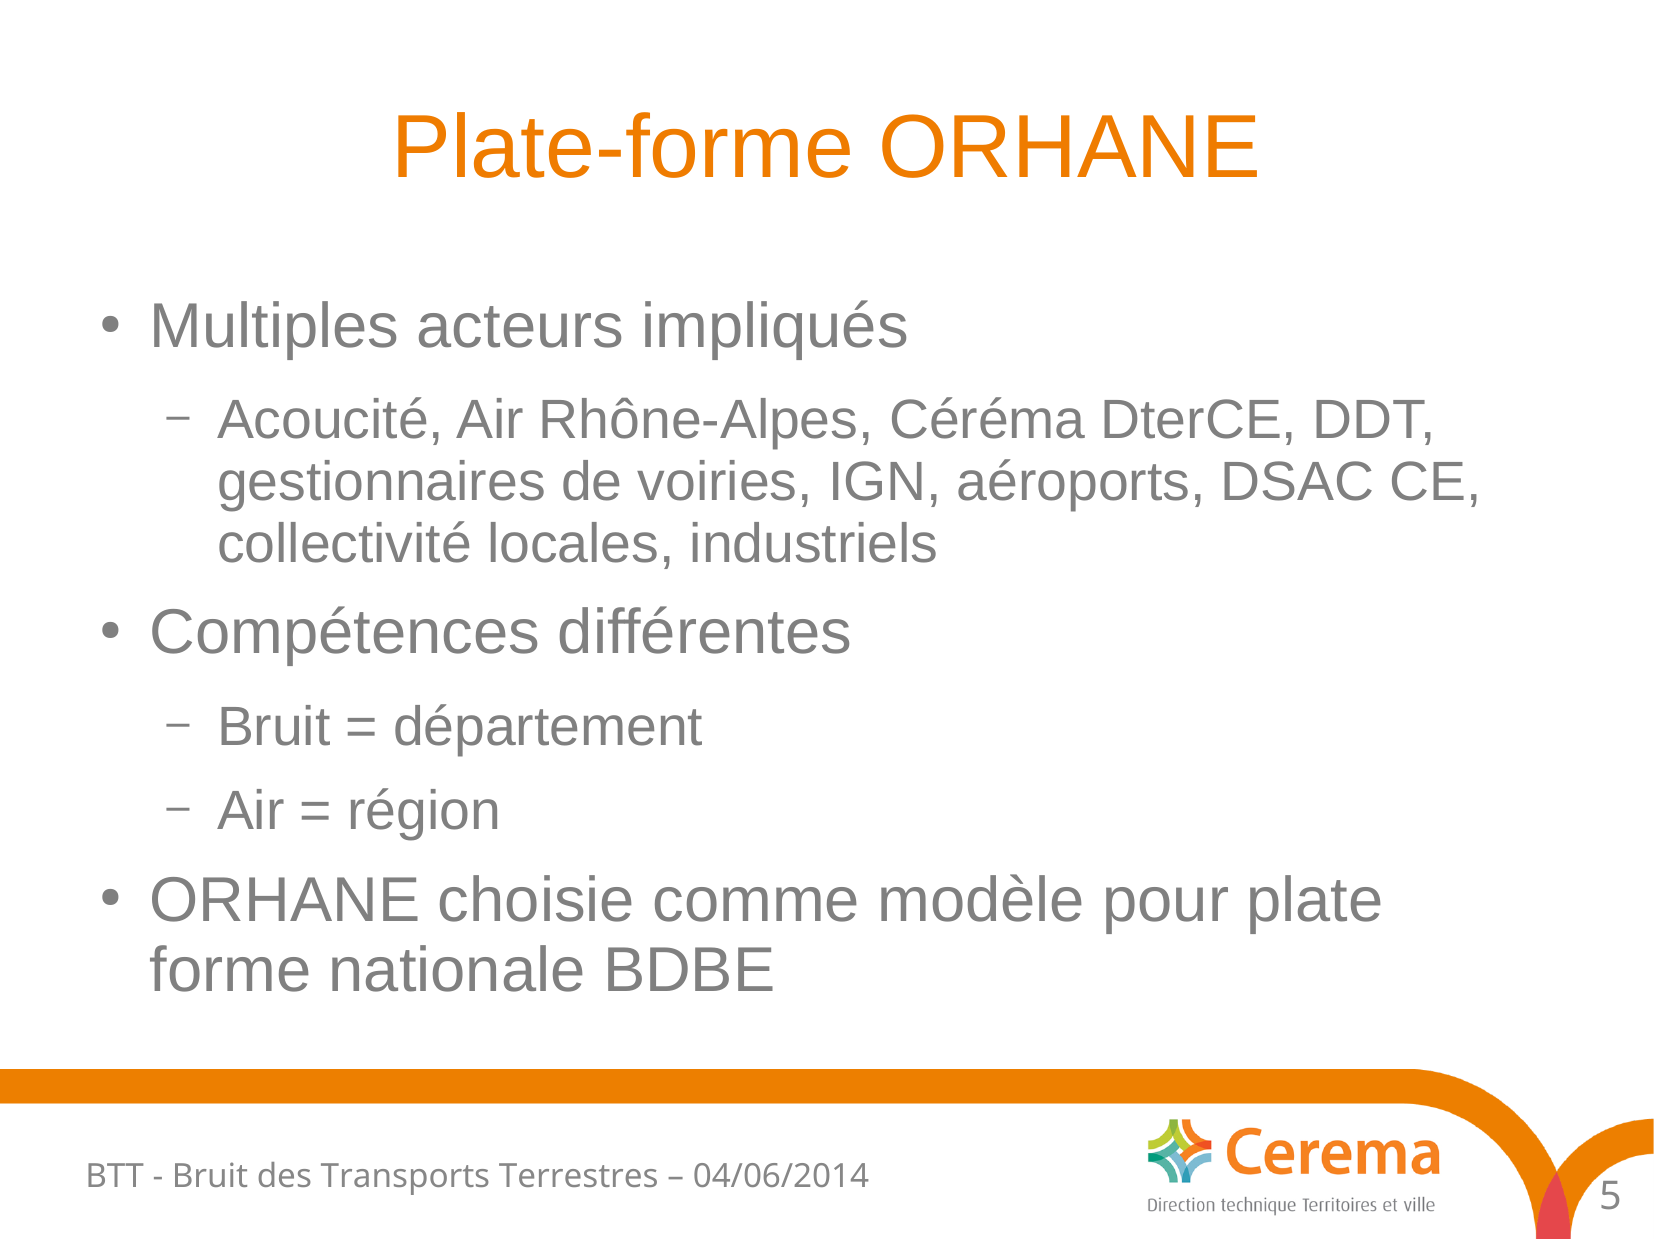

# Plate-forme ORHANE
Multiples acteurs impliqués
Acoucité, Air Rhône-Alpes, Céréma DterCE, DDT, gestionnaires de voiries, IGN, aéroports, DSAC CE, collectivité locales, industriels
Compétences différentes
Bruit = département
Air = région
ORHANE choisie comme modèle pour plate forme nationale BDBE